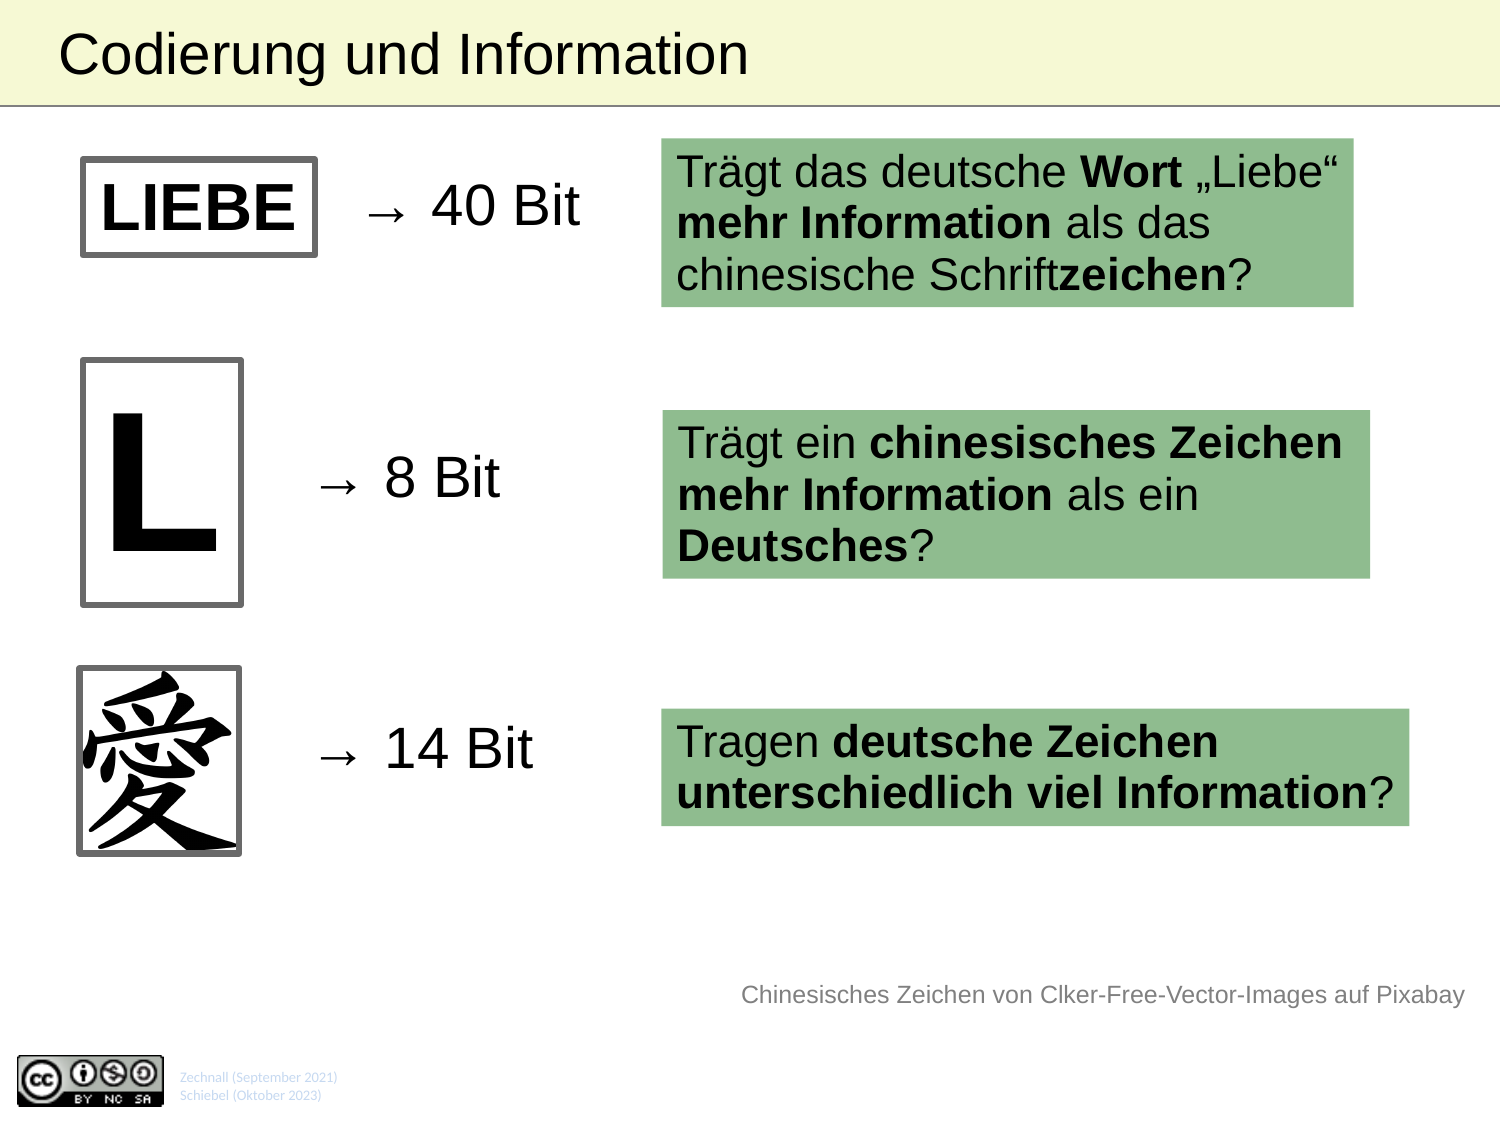

# Codierung und Information
Trägt das deutsche Wort „Liebe“
mehr Information als das
chinesische Schriftzeichen?
LIEBE
→ 40 Bit
L
Trägt ein chinesisches Zeichen
mehr Information als ein
Deutsches?
→ 8 Bit
→ 14 Bit
Tragen deutsche Zeichen
unterschiedlich viel Information?
Chinesisches Zeichen von Clker-Free-Vector-Images auf Pixabay